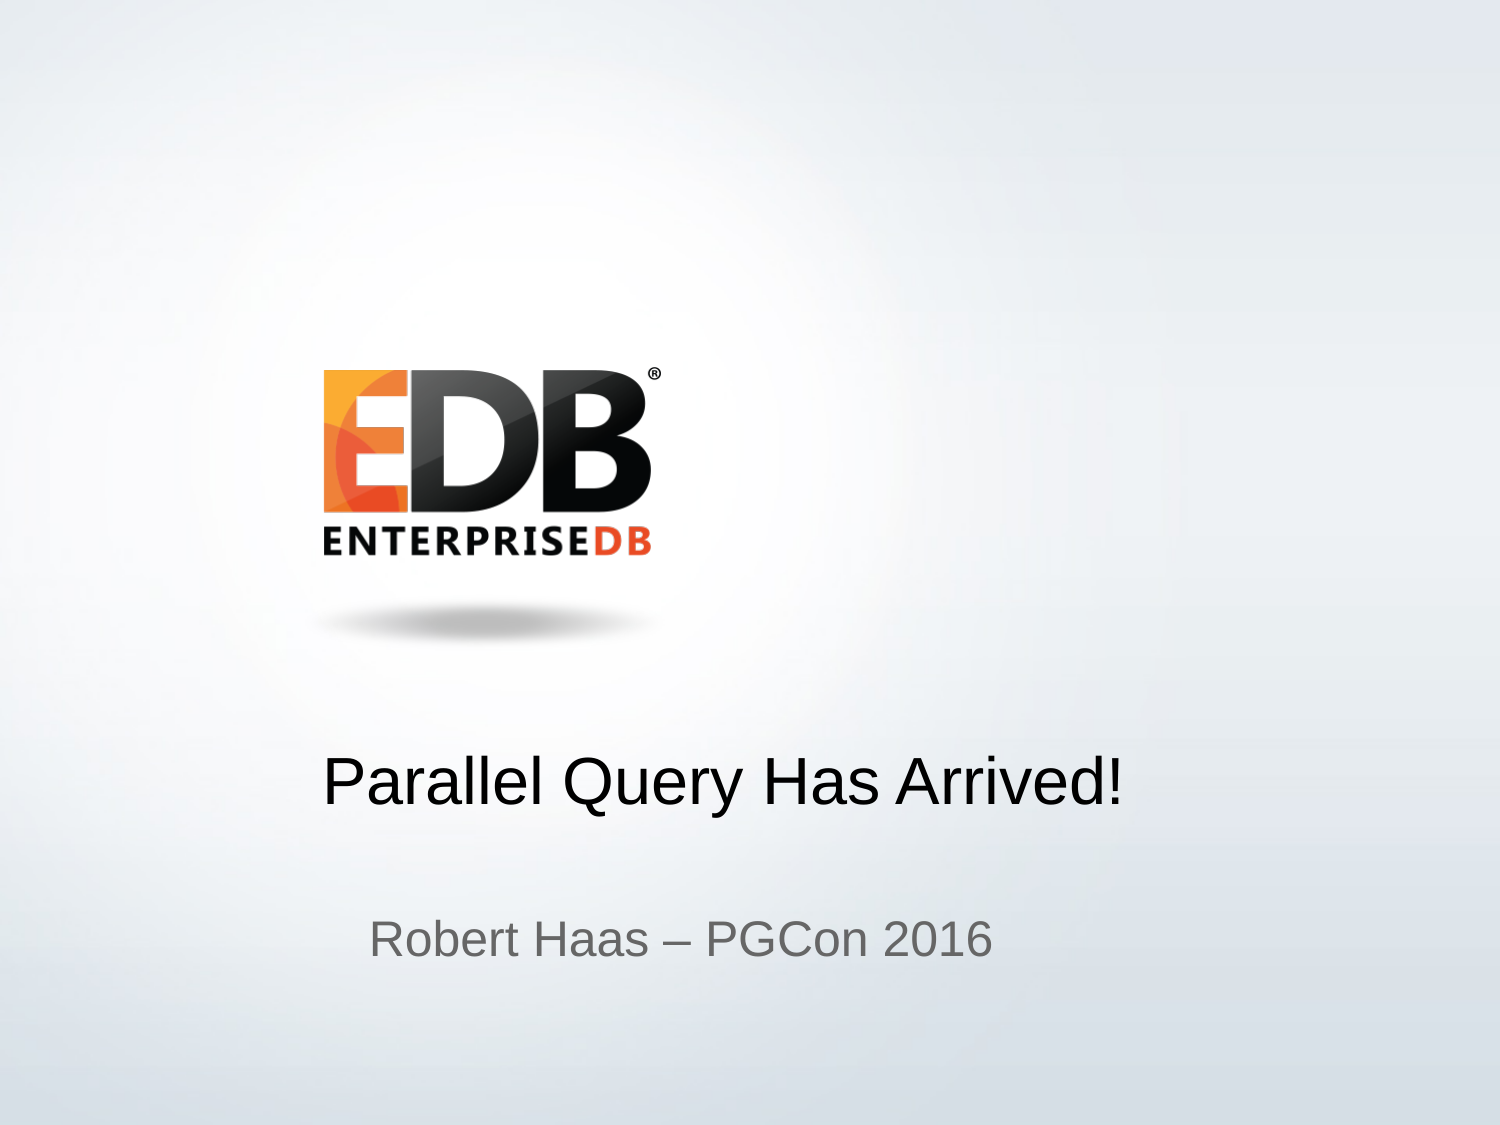

# Parallel Query Has Arrived!
Robert Haas – PGCon 2016